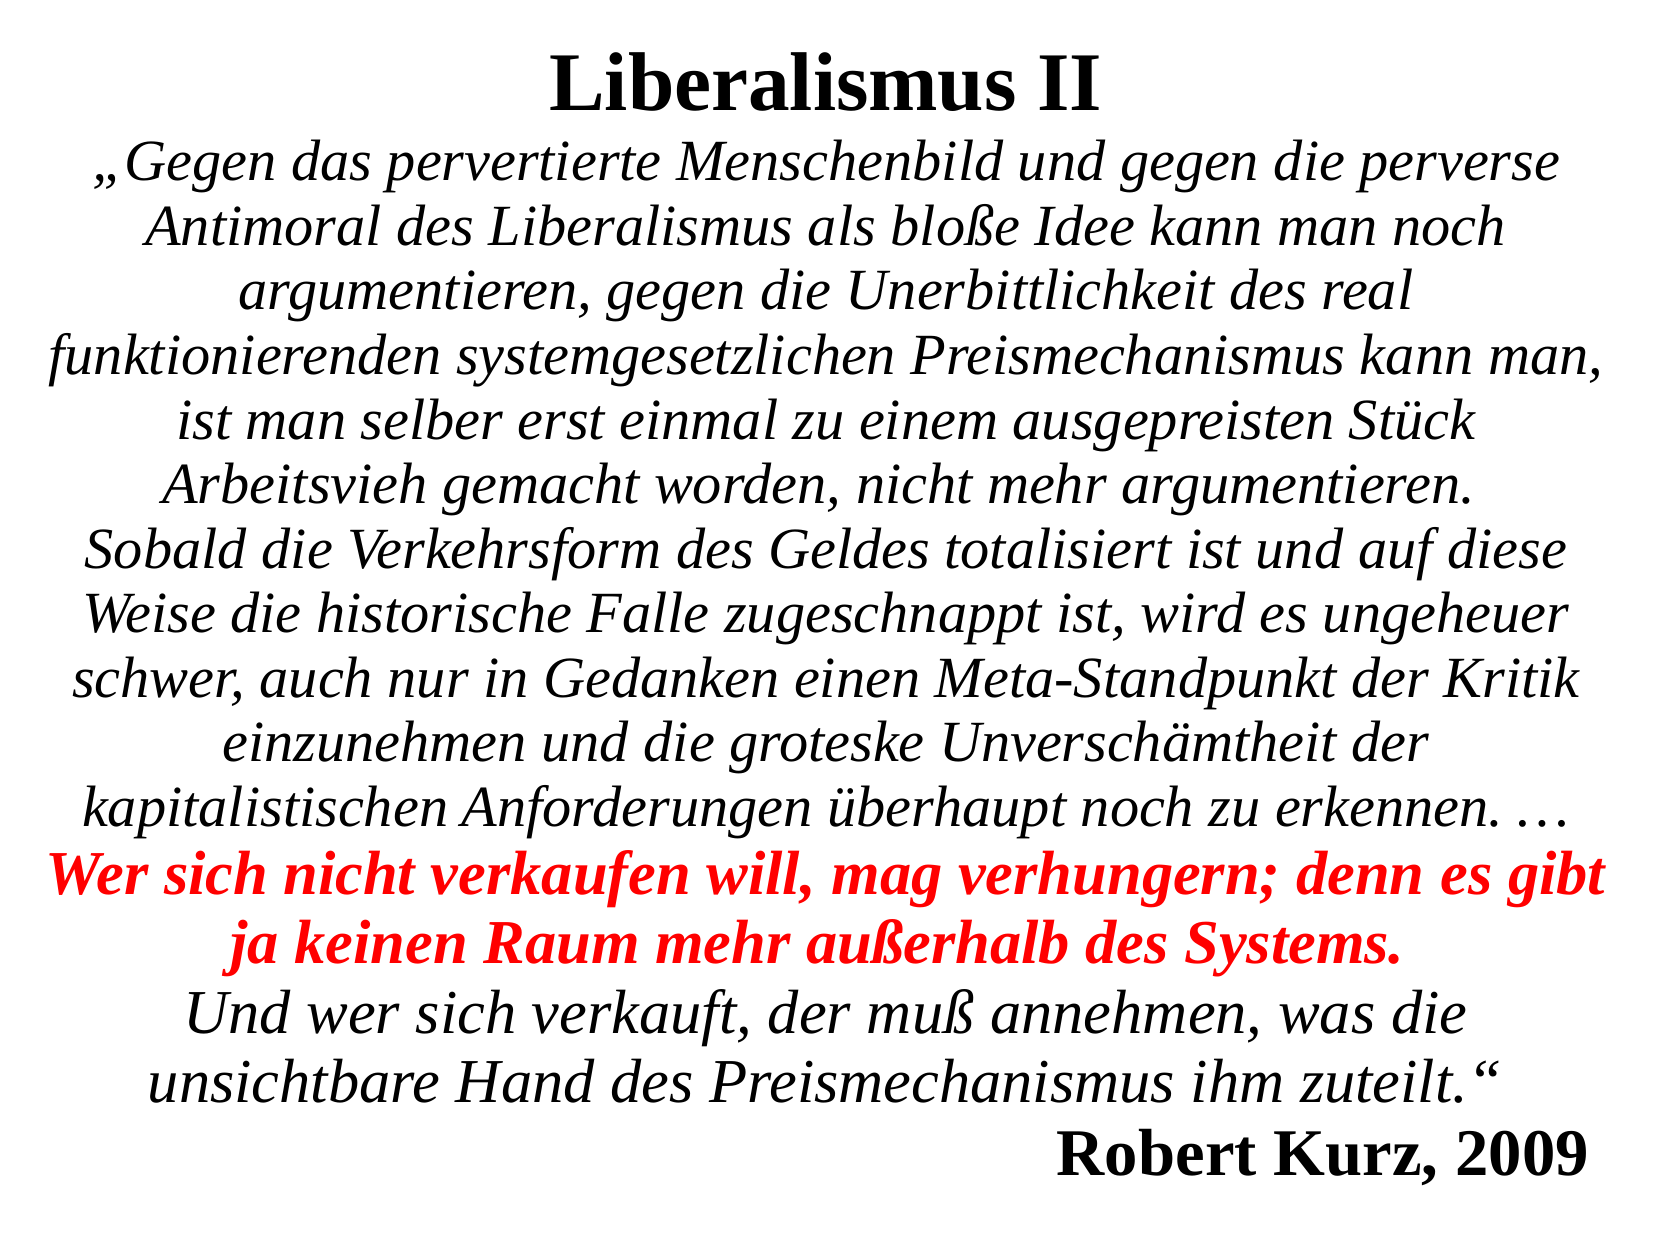

Liberalismus II
„Gegen das pervertierte Menschenbild und gegen die perverse Antimoral des Liberalismus als bloße Idee kann man noch argumentieren, gegen die Unerbittlichkeit des real funktionierenden systemgesetzlichen Preismechanismus kann man, ist man selber erst einmal zu einem ausgepreisten Stück Arbeitsvieh gemacht worden, nicht mehr argumentieren.
Sobald die Verkehrsform des Geldes totalisiert ist und auf diese Weise die historische Falle zugeschnappt ist, wird es ungeheuer schwer, auch nur in Gedanken einen Meta-Standpunkt der Kritik einzunehmen und die groteske Unverschämtheit der kapitalistischen Anforderungen überhaupt noch zu erkennen. …
Wer sich nicht verkaufen will, mag verhungern; denn es gibt ja keinen Raum mehr außerhalb des Systems.
Und wer sich verkauft, der muß annehmen, was die unsichtbare Hand des Preismechanismus ihm zuteilt.“
Robert Kurz, 2009